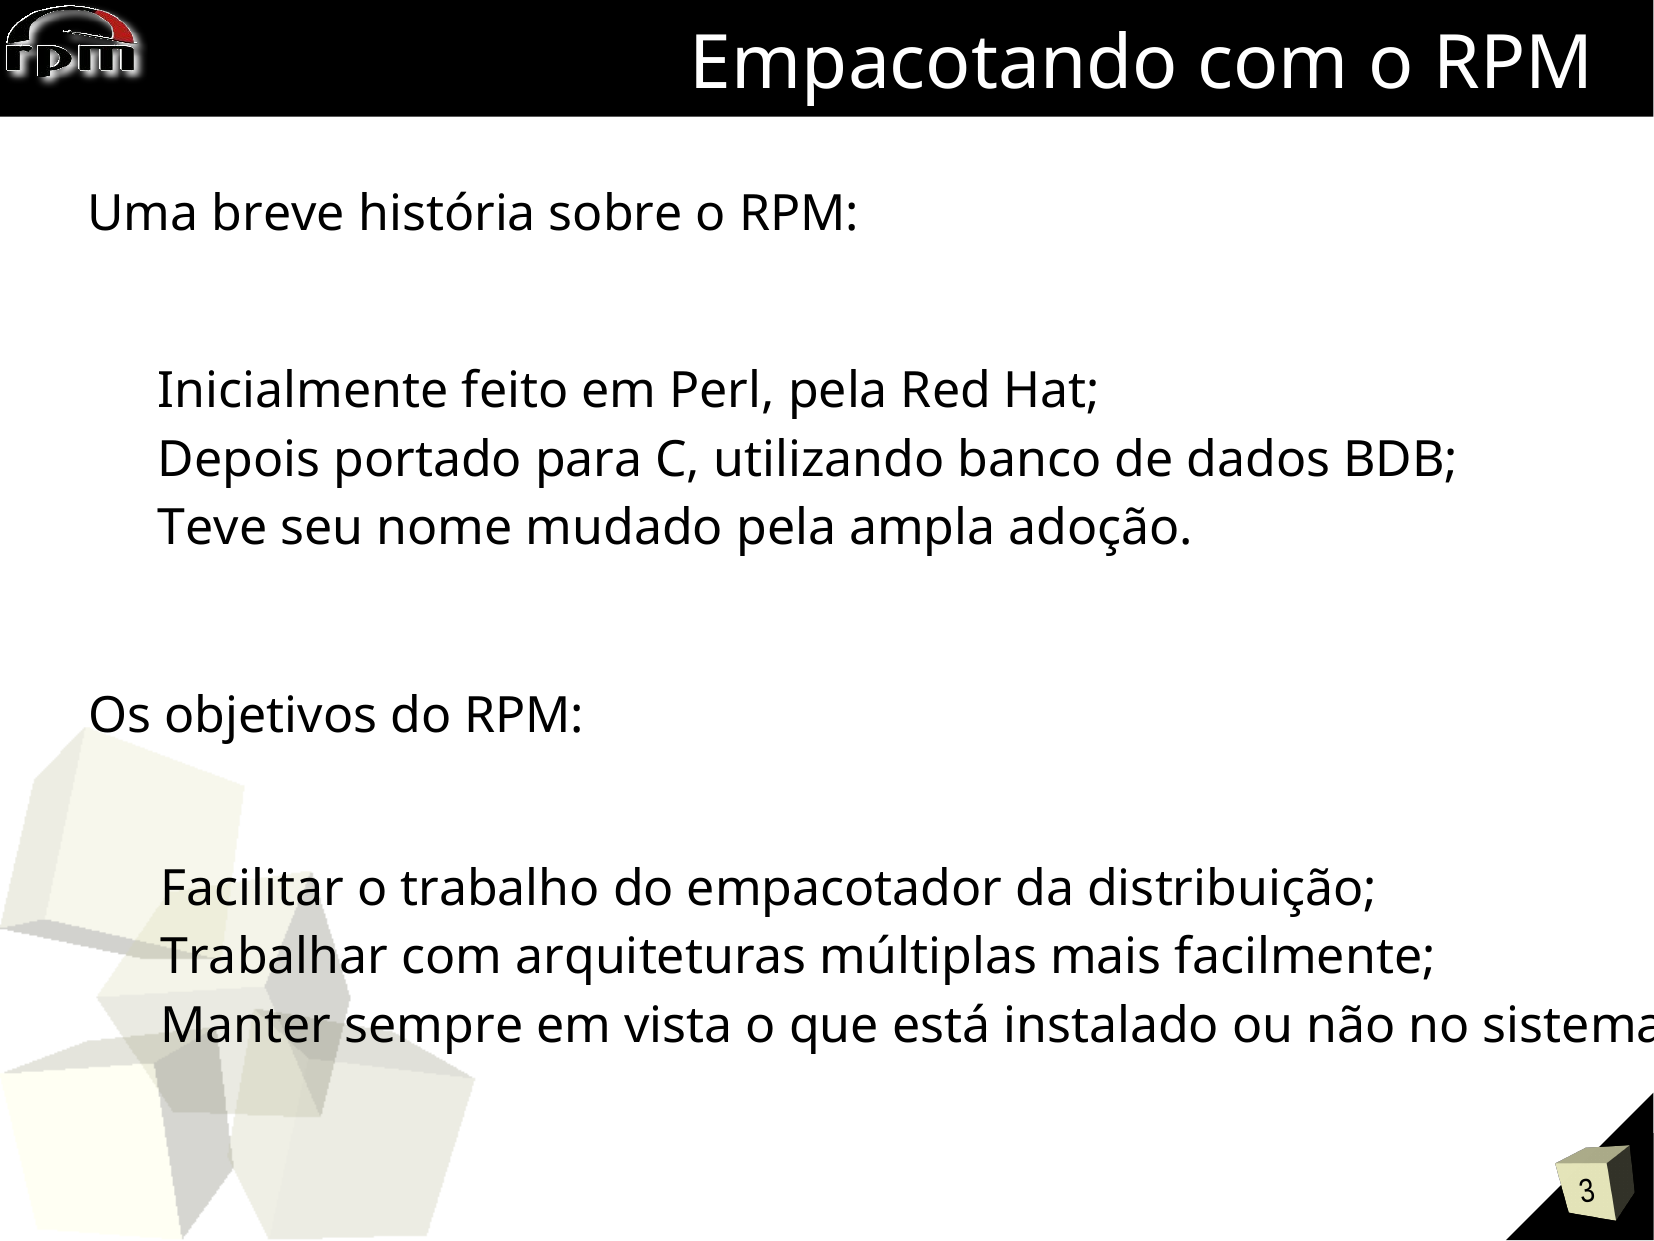

# Empacotando com o RPM
Uma breve história sobre o RPM:
 Inicialmente feito em Perl, pela Red Hat;
 Depois portado para C, utilizando banco de dados BDB;
 Teve seu nome mudado pela ampla adoção.
Os objetivos do RPM:
 Facilitar o trabalho do empacotador da distribuição;
 Trabalhar com arquiteturas múltiplas mais facilmente;
 Manter sempre em vista o que está instalado ou não no sistema.